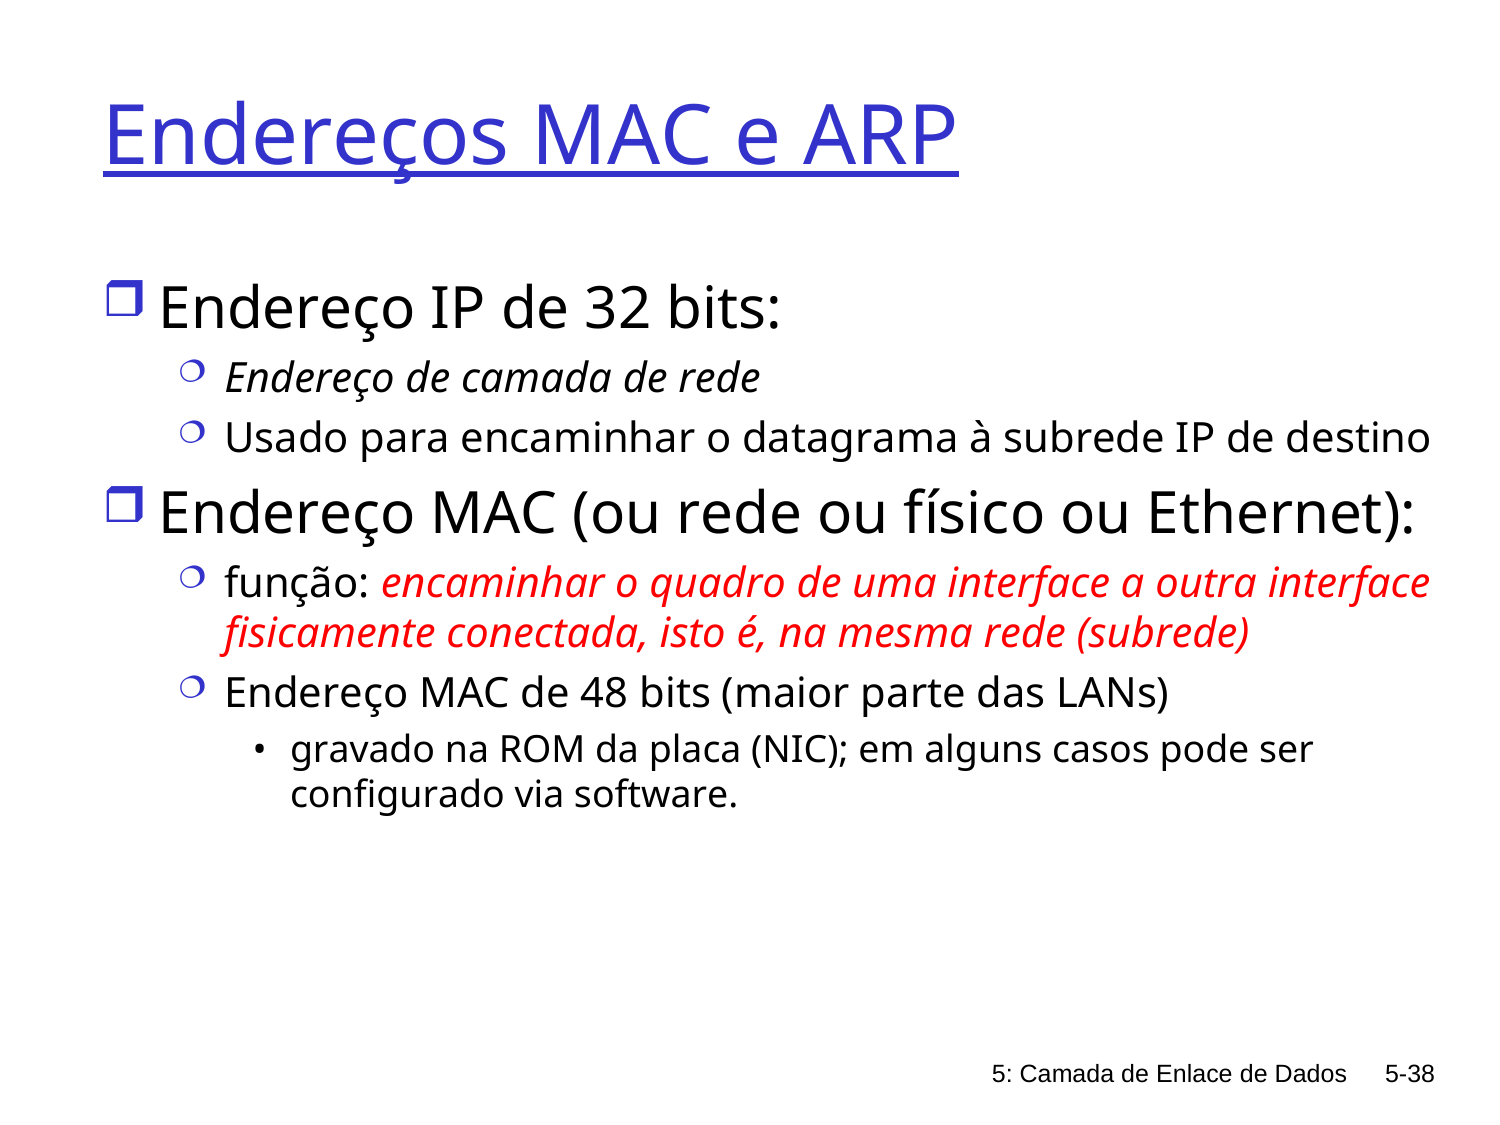

# Endereços MAC e ARP
Endereço IP de 32 bits:
Endereço de camada de rede
Usado para encaminhar o datagrama à subrede IP de destino
Endereço MAC (ou rede ou físico ou Ethernet):
função: encaminhar o quadro de uma interface a outra interface fisicamente conectada, isto é, na mesma rede (subrede)
Endereço MAC de 48 bits (maior parte das LANs)
gravado na ROM da placa (NIC); em alguns casos pode ser configurado via software.
5: Camada de Enlace de Dados